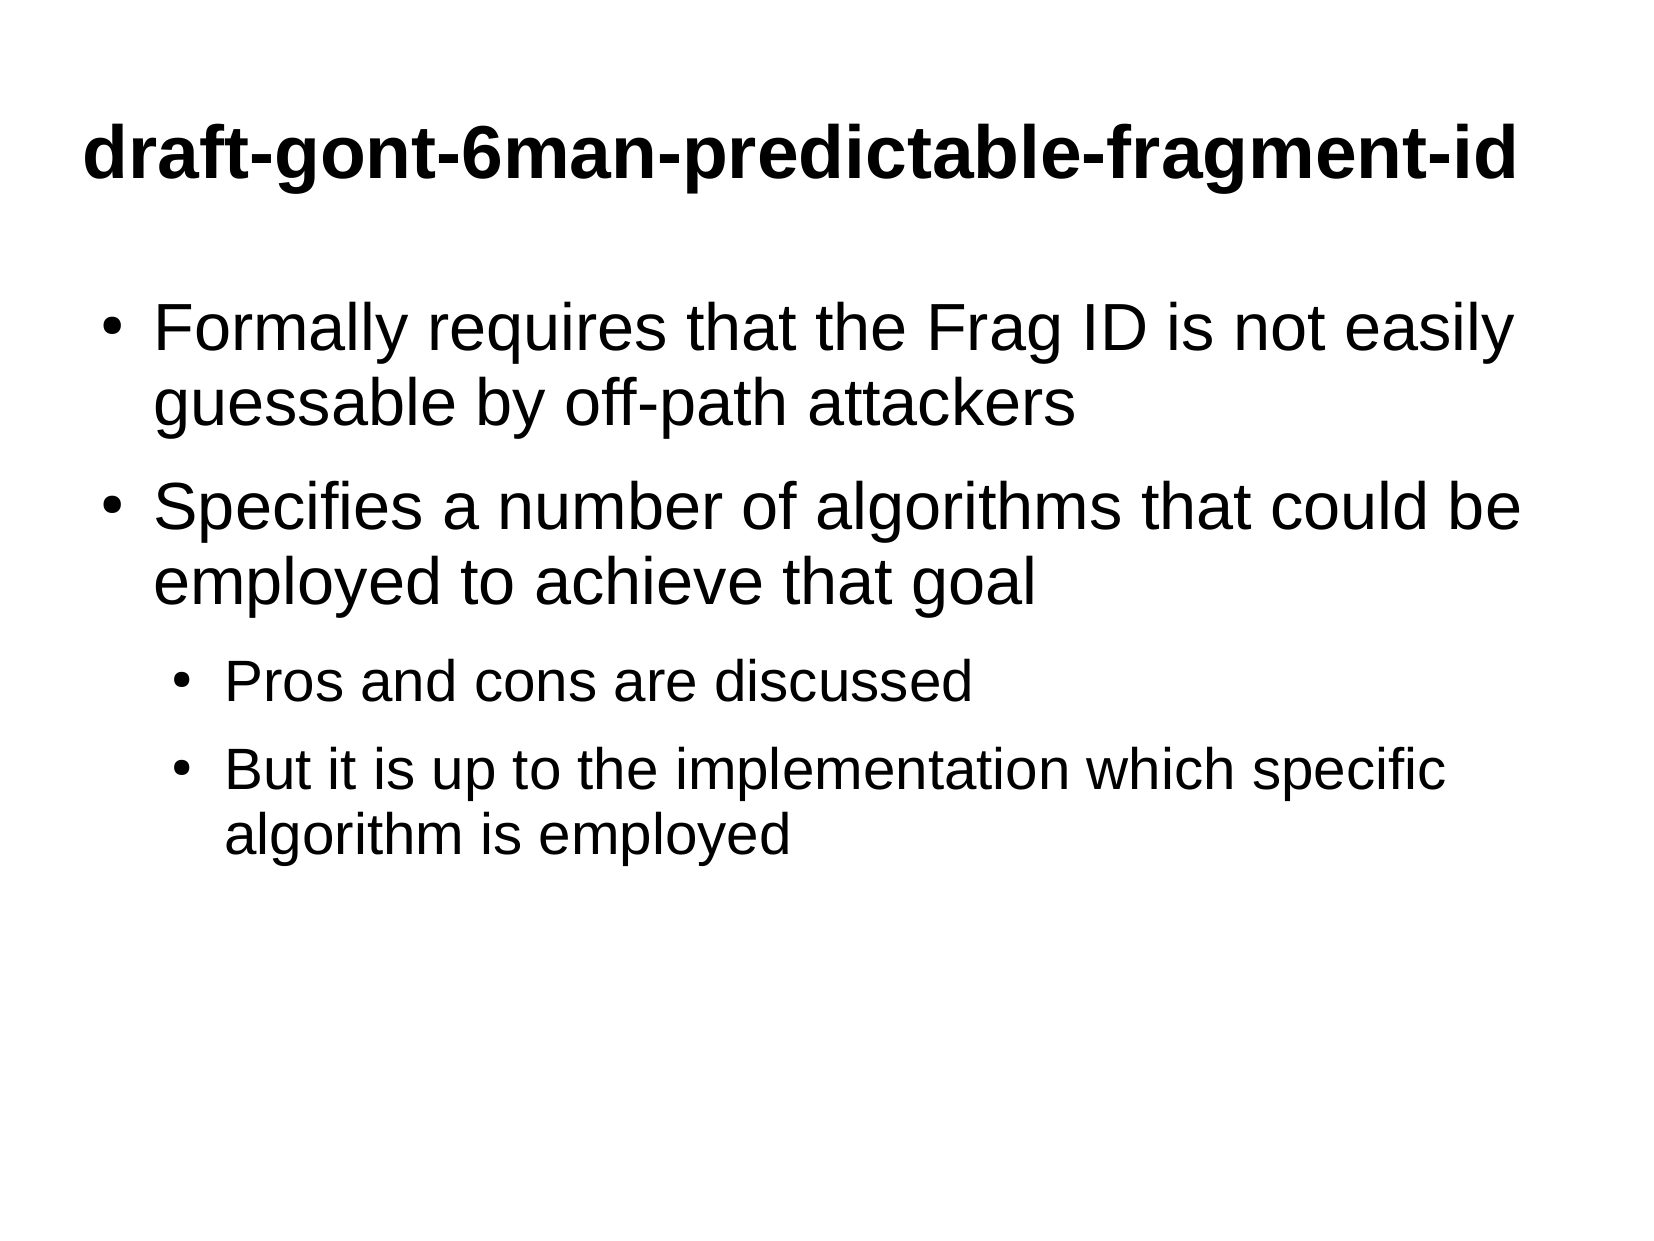

# draft-gont-6man-predictable-fragment-id
Formally requires that the Frag ID is not easily guessable by off-path attackers
Specifies a number of algorithms that could be employed to achieve that goal
Pros and cons are discussed
But it is up to the implementation which specific algorithm is employed